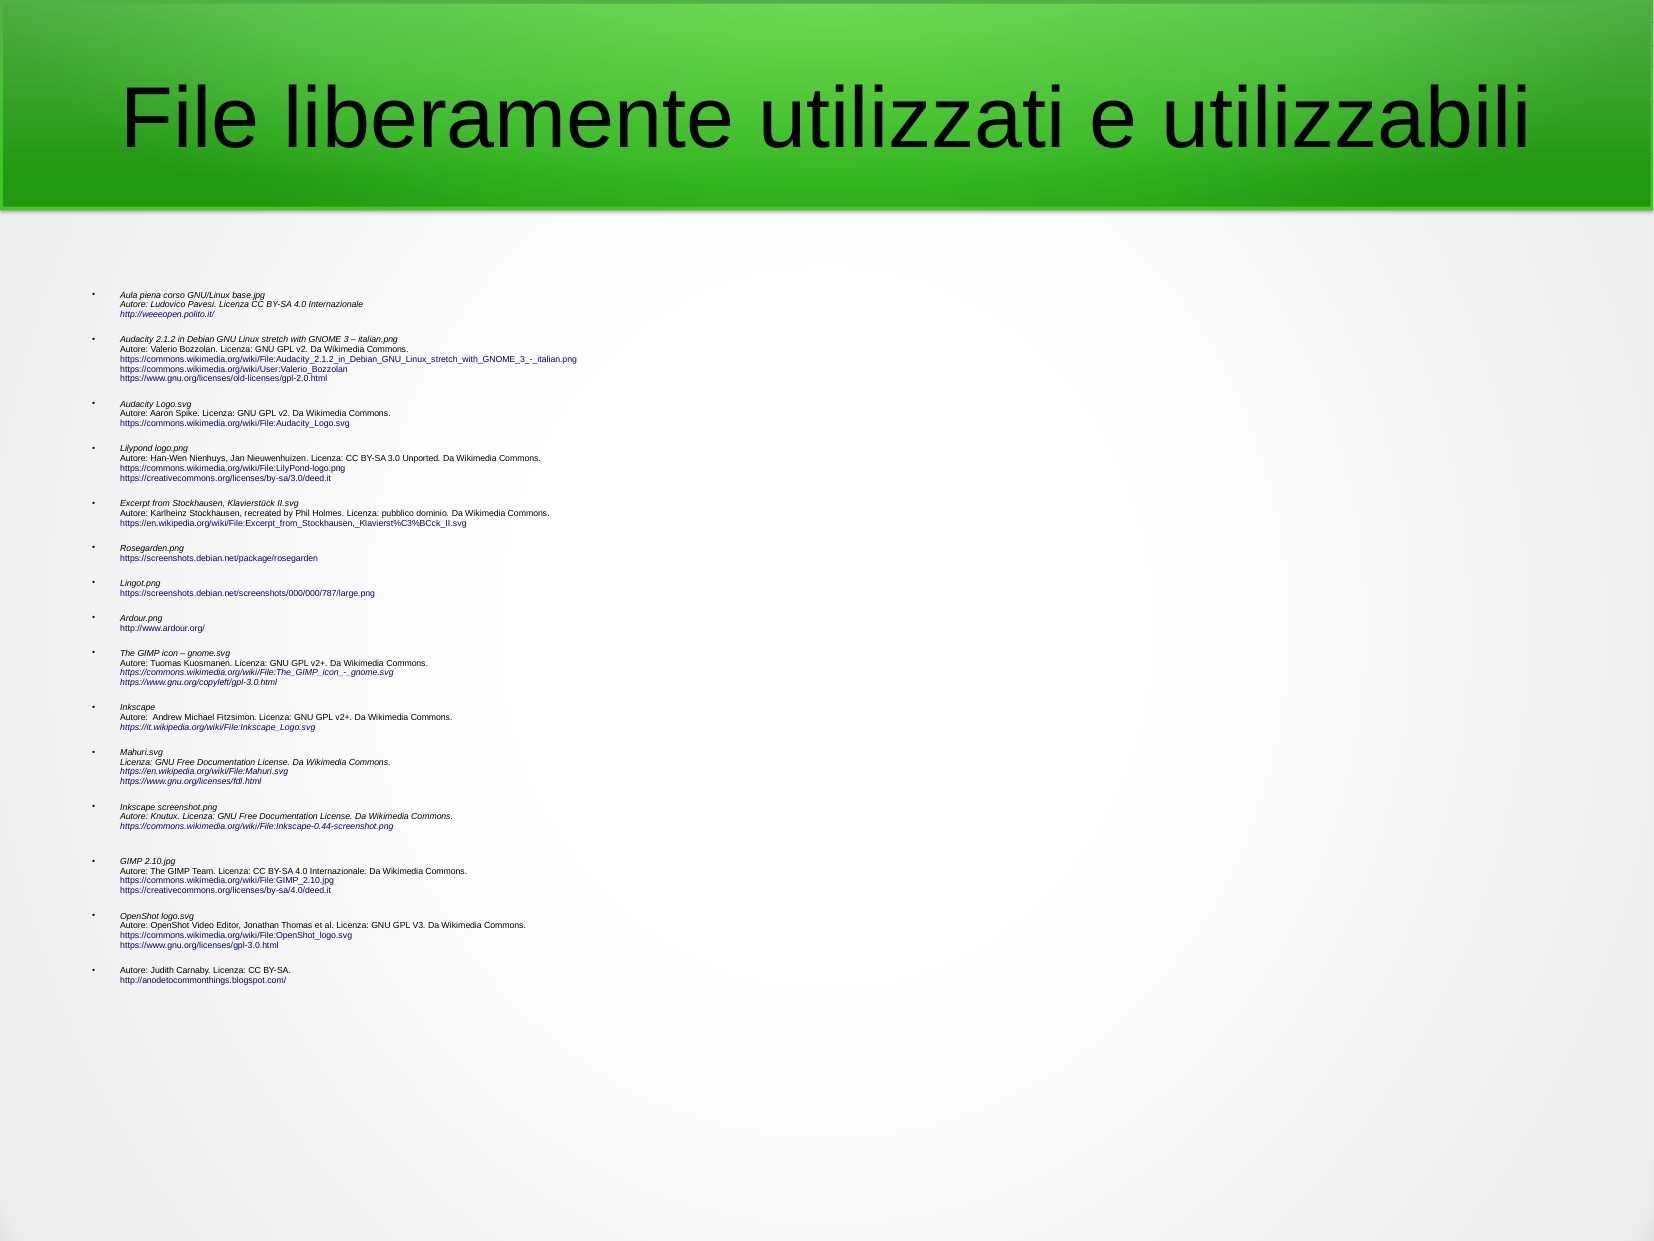

# File liberamente utilizzati e utilizzabili
Aula piena corso GNU/Linux base.jpg
Autore: Ludovico Pavesi. Licenza CC BY-SA 4.0 Internazionale
http://weeeopen.polito.it/
Audacity 2.1.2 in Debian GNU Linux stretch with GNOME 3 – italian.png
Autore: Valerio Bozzolan. Licenza: GNU GPL v2. Da Wikimedia Commons.
https://commons.wikimedia.org/wiki/File:Audacity_2.1.2_in_Debian_GNU_Linux_stretch_with_GNOME_3_-_italian.png
https://commons.wikimedia.org/wiki/User:Valerio_Bozzolan
https://www.gnu.org/licenses/old-licenses/gpl-2.0.html
Audacity Logo.svg
Autore: Aaron Spike. Licenza: GNU GPL v2. Da Wikimedia Commons.
https://commons.wikimedia.org/wiki/File:Audacity_Logo.svg
Lilypond logo.png
Autore: Han-Wen Nienhuys, Jan Nieuwenhuizen. Licenza: CC BY-SA 3.0 Unported. Da Wikimedia Commons.
https://commons.wikimedia.org/wiki/File:LilyPond-logo.png
https://creativecommons.org/licenses/by-sa/3.0/deed.it
Excerpt from Stockhausen, Klavierstück II.svg
Autore: Karlheinz Stockhausen, recreated by Phil Holmes. Licenza: pubblico dominio. Da Wikimedia Commons.
https://en.wikipedia.org/wiki/File:Excerpt_from_Stockhausen,_Klavierst%C3%BCck_II.svg
Rosegarden.png
https://screenshots.debian.net/package/rosegarden
Lingot.png
https://screenshots.debian.net/screenshots/000/000/787/large.png
Ardour.png
http://www.ardour.org/
The GIMP icon – gnome.svg
Autore: Tuomas Kuosmanen. Licenza: GNU GPL v2+. Da Wikimedia Commons.
https://commons.wikimedia.org/wiki/File:The_GIMP_icon_-_gnome.svg
https://www.gnu.org/copyleft/gpl-3.0.html
Inkscape
Autore: Andrew Michael Fitzsimon. Licenza: GNU GPL v2+. Da Wikimedia Commons.
https://it.wikipedia.org/wiki/File:Inkscape_Logo.svg
Mahuri.svg
Licenza: GNU Free Documentation License. Da Wikimedia Commons.
https://en.wikipedia.org/wiki/File:Mahuri.svg
https://www.gnu.org/licenses/fdl.html
Inkscape screenshot.png
Autore: Knutux. Licenza: GNU Free Documentation License. Da Wikimedia Commons.
https://commons.wikimedia.org/wiki/File:Inkscape-0.44-screenshot.png
GIMP 2.10.jpg
Autore: The GIMP Team. Licenza: CC BY-SA 4.0 Internazionale. Da Wikimedia Commons.
https://commons.wikimedia.org/wiki/File:GIMP_2.10.jpg
https://creativecommons.org/licenses/by-sa/4.0/deed.it
OpenShot logo.svg
Autore: OpenShot Video Editor, Jonathan Thomas et al. Licenza: GNU GPL V3. Da Wikimedia Commons.
https://commons.wikimedia.org/wiki/File:OpenShot_logo.svg
https://www.gnu.org/licenses/gpl-3.0.html
Autore: Judith Carnaby. Licenza: CC BY-SA.
http://anodetocommonthings.blogspot.com/